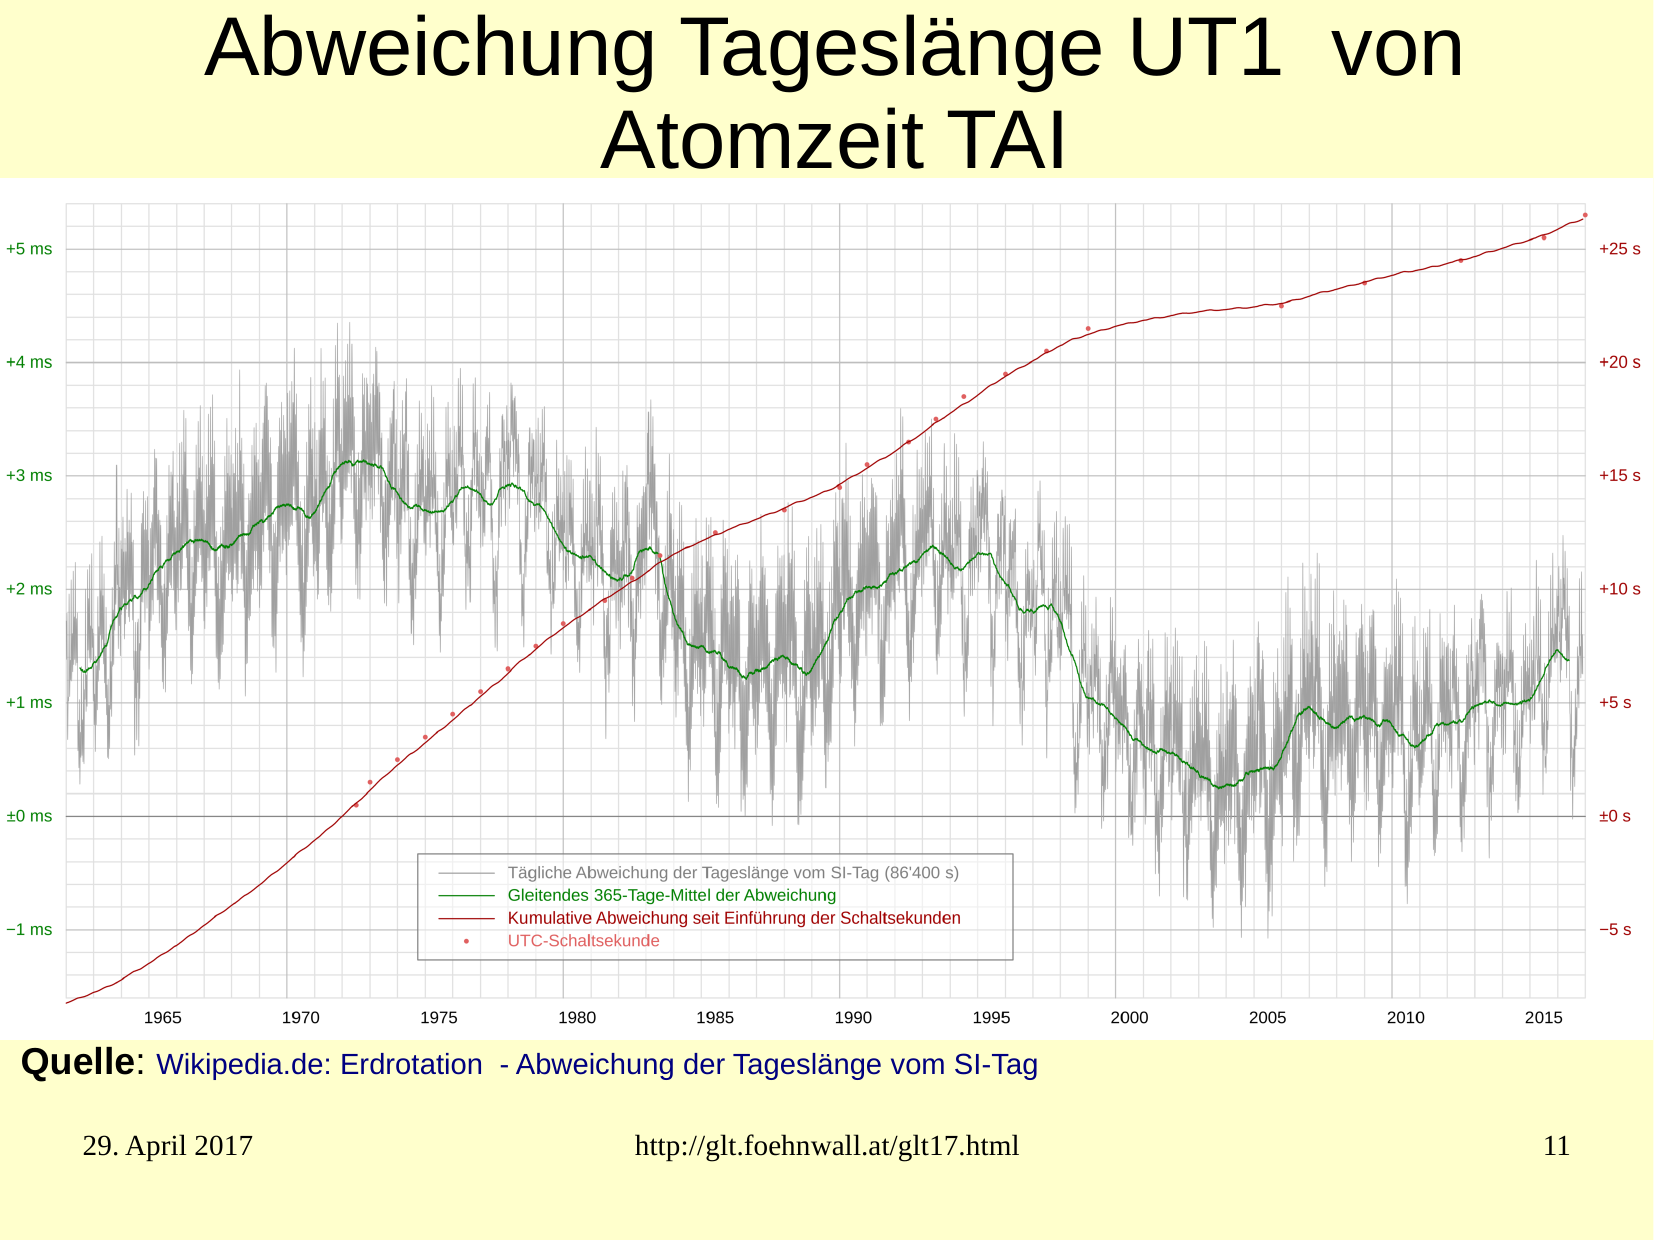

# Abweichung Tageslänge UT1 von Atomzeit TAI
Quelle: Wikipedia.de: Erdrotation - Abweichung der Tageslänge vom SI-Tag
29. April 2017
http://glt.foehnwall.at/glt17.html
11